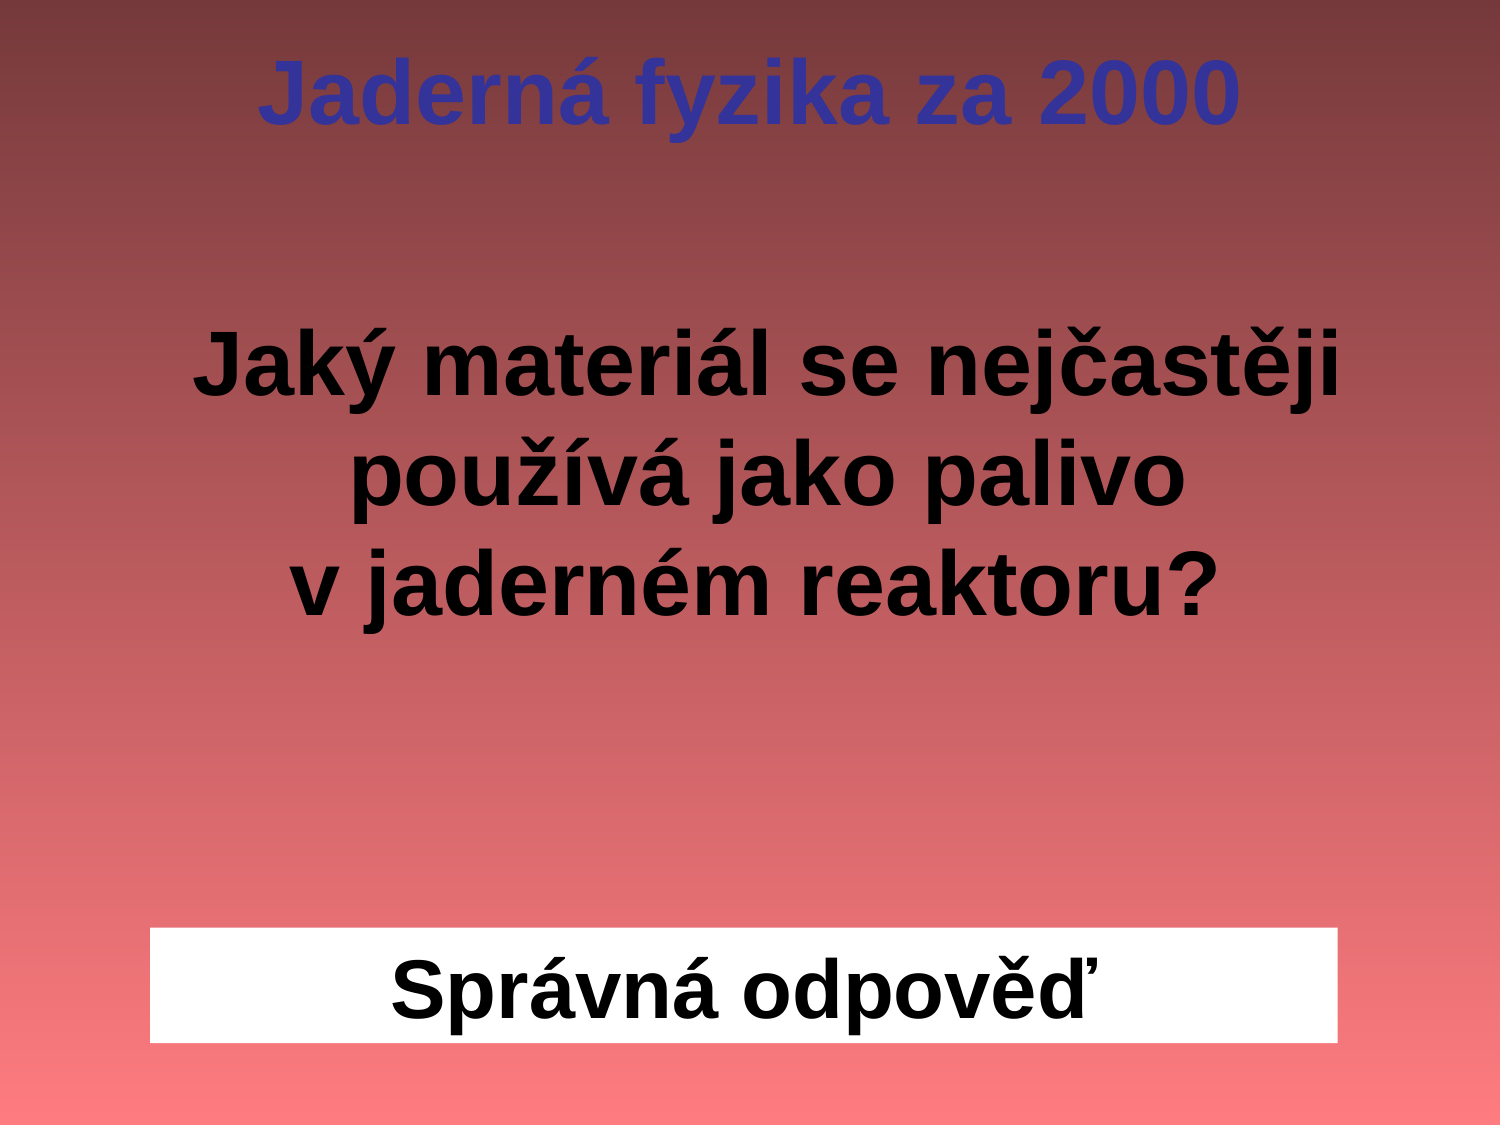

Jaderná fyzika za 2000
Jaký materiál se nejčastěji používá jako palivo
v jaderném reaktoru?
Správná odpověď